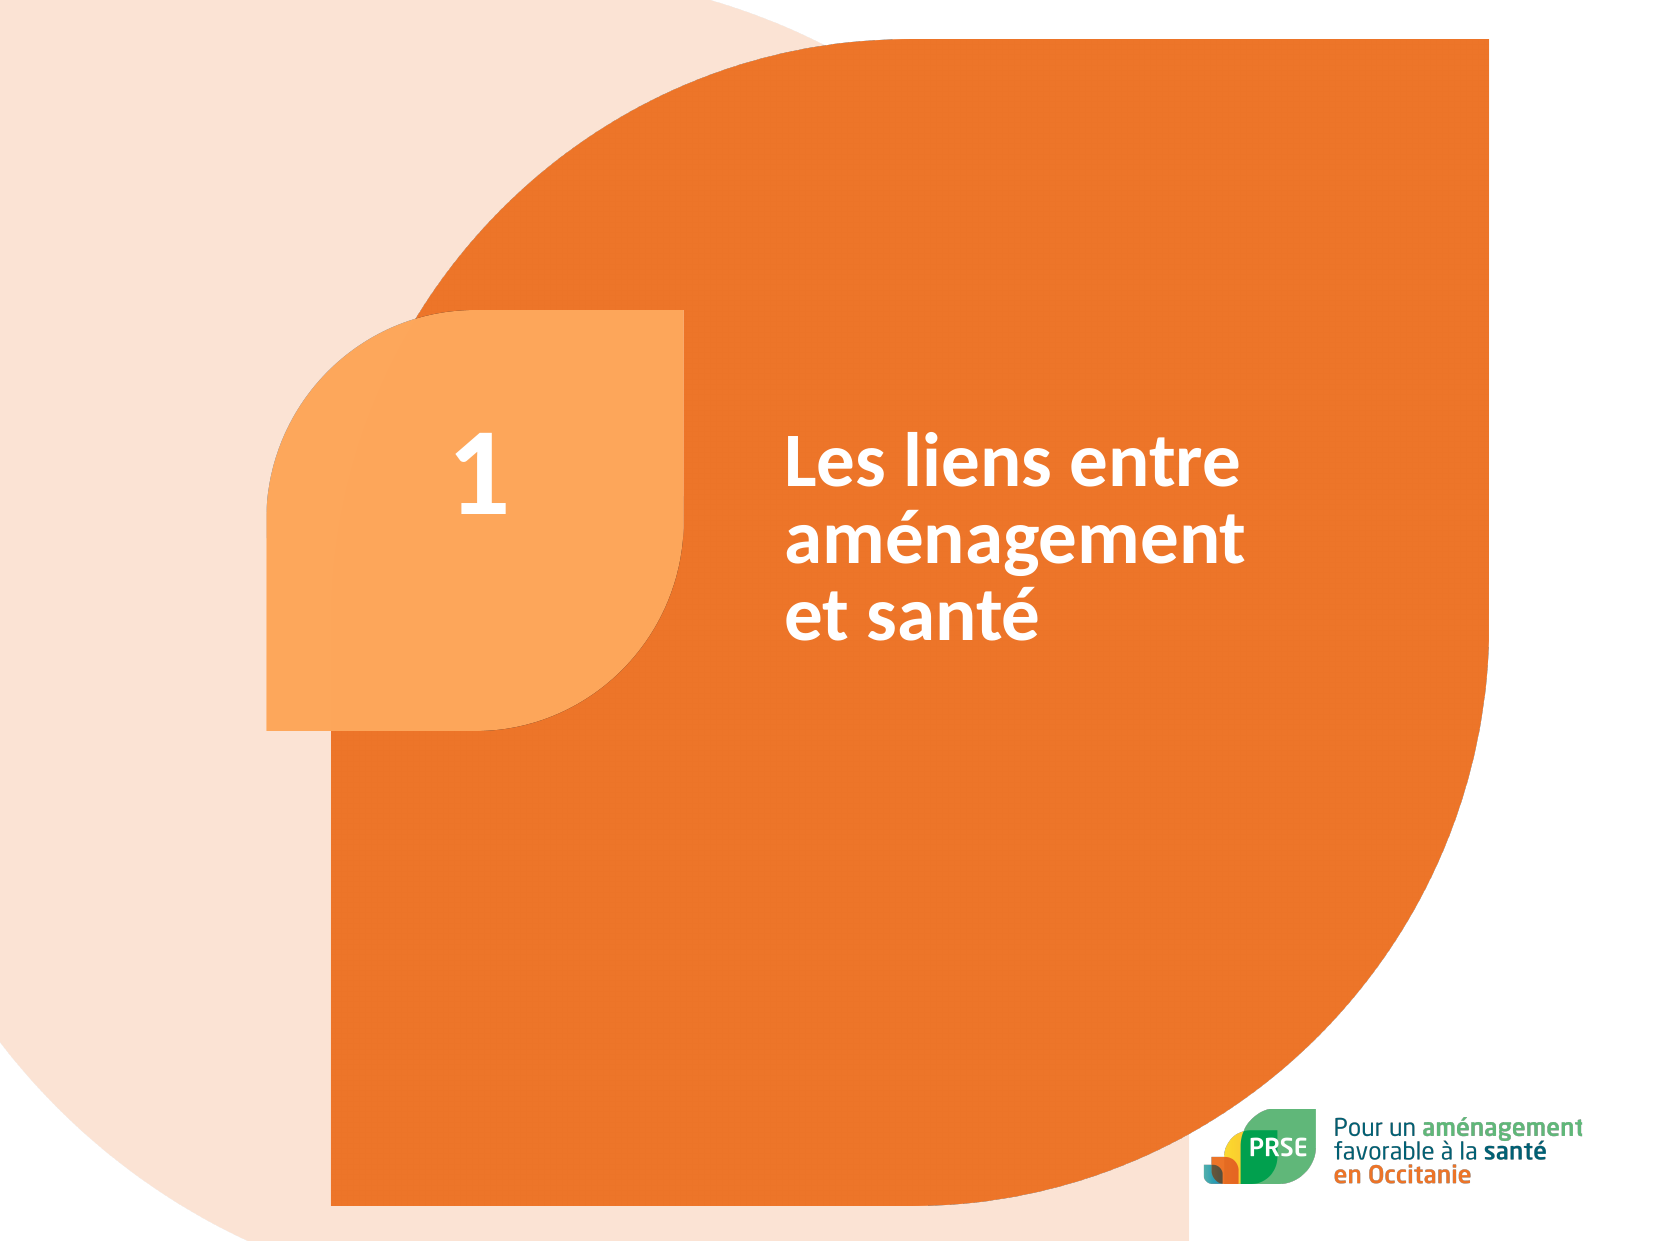

1
Les liens entre aménagement
et santé